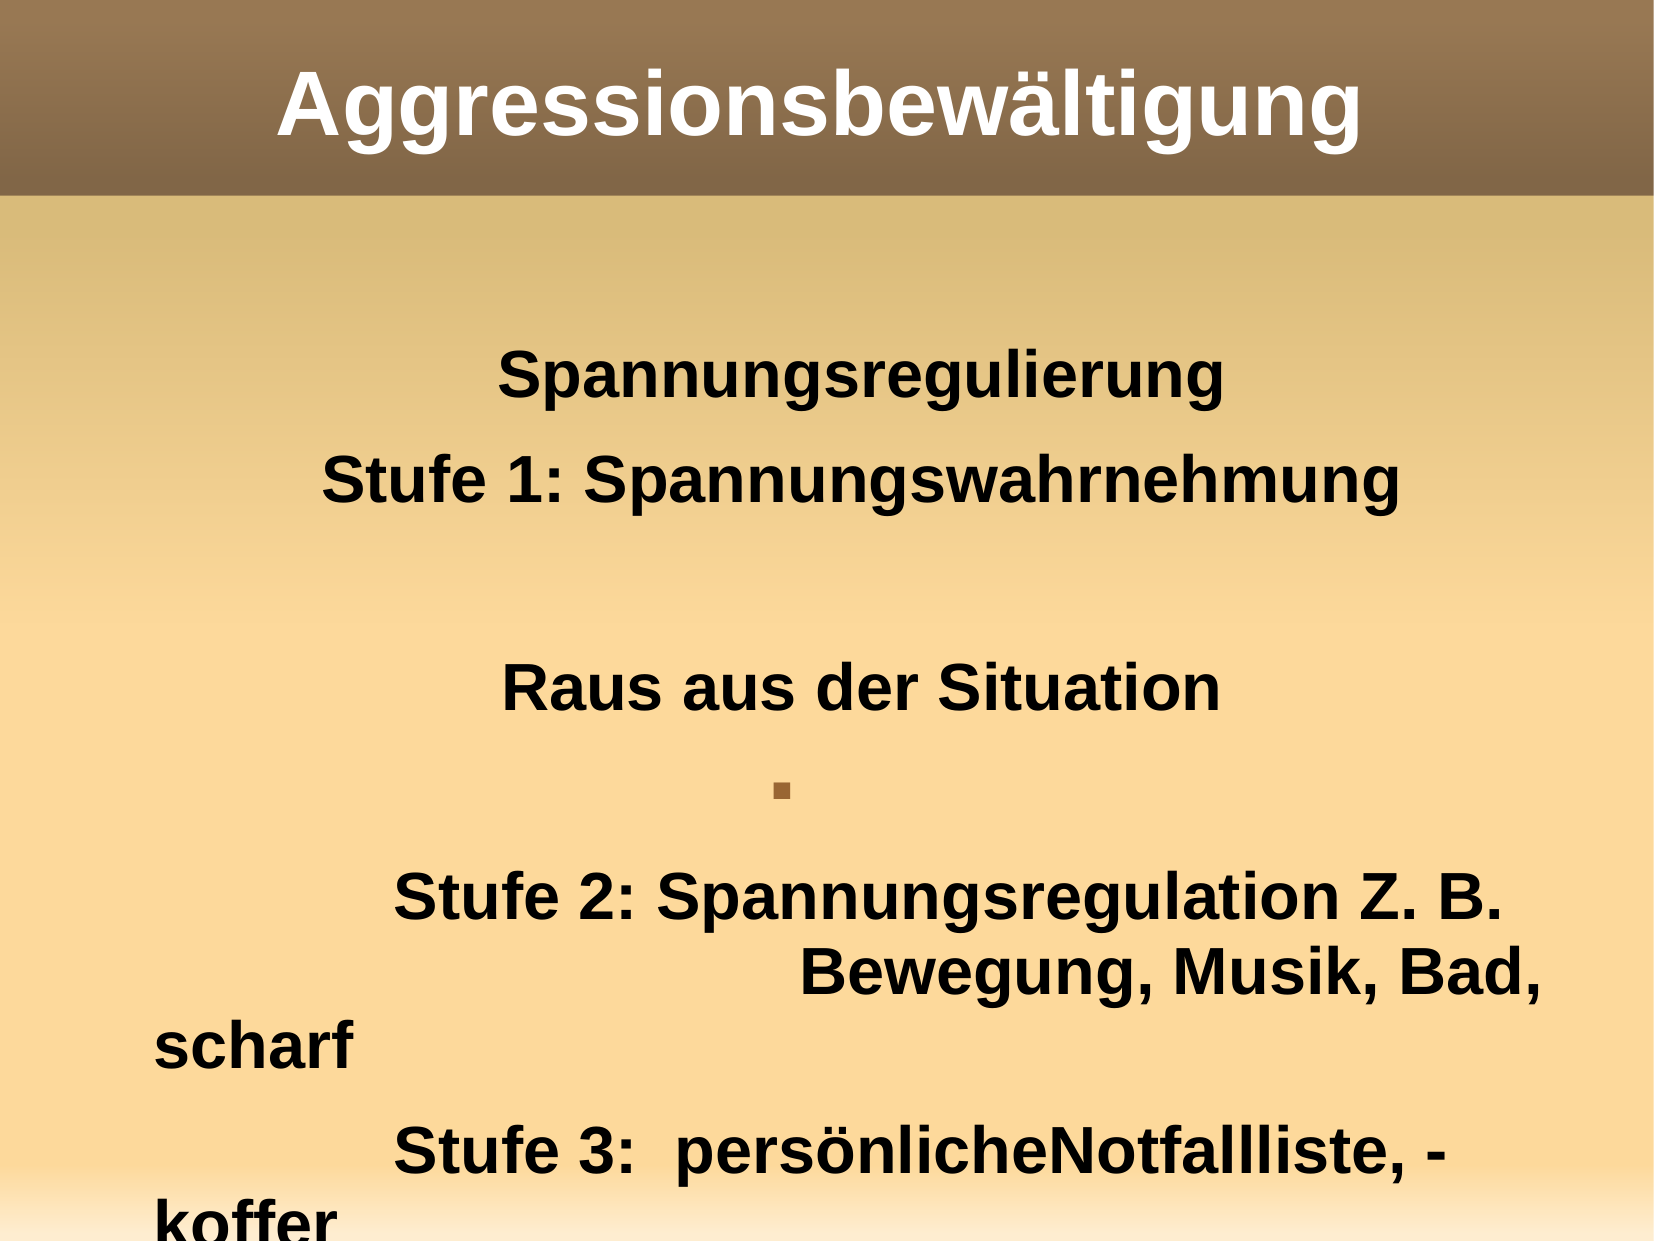

# Aggressionsbewältigung
Spannungsregulierung
Stufe 1: Spannungswahrnehmung
Raus aus der Situation
 Stufe 2: Spannungsregulation Z. B. Bewegung, Musik, Bad, scharf
 Stufe 3: persönlicheNotfallliste, -koffer